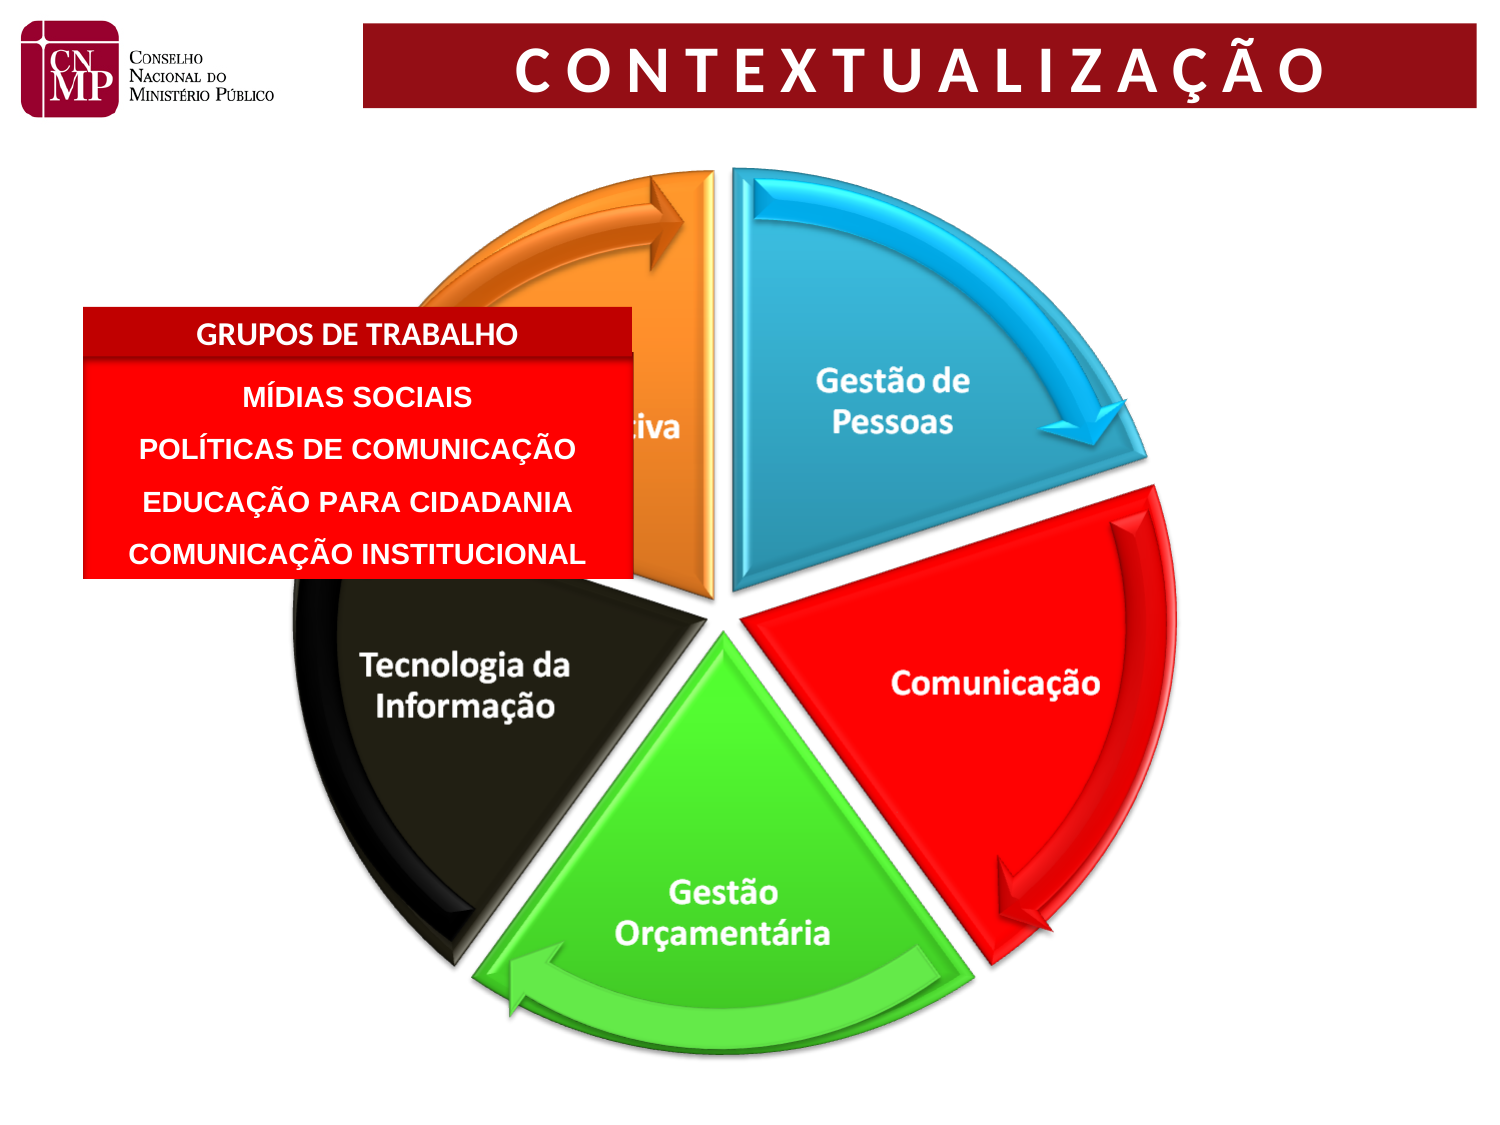

C O N T E X T U A L I Z A Ç Ã O
GRUPOS DE TRABALHO
MÍDIAS SOCIAIS
POLÍTICAS DE COMUNICAÇÃO
EDUCAÇÃO PARA CIDADANIA
COMUNICAÇÃO INSTITUCIONAL